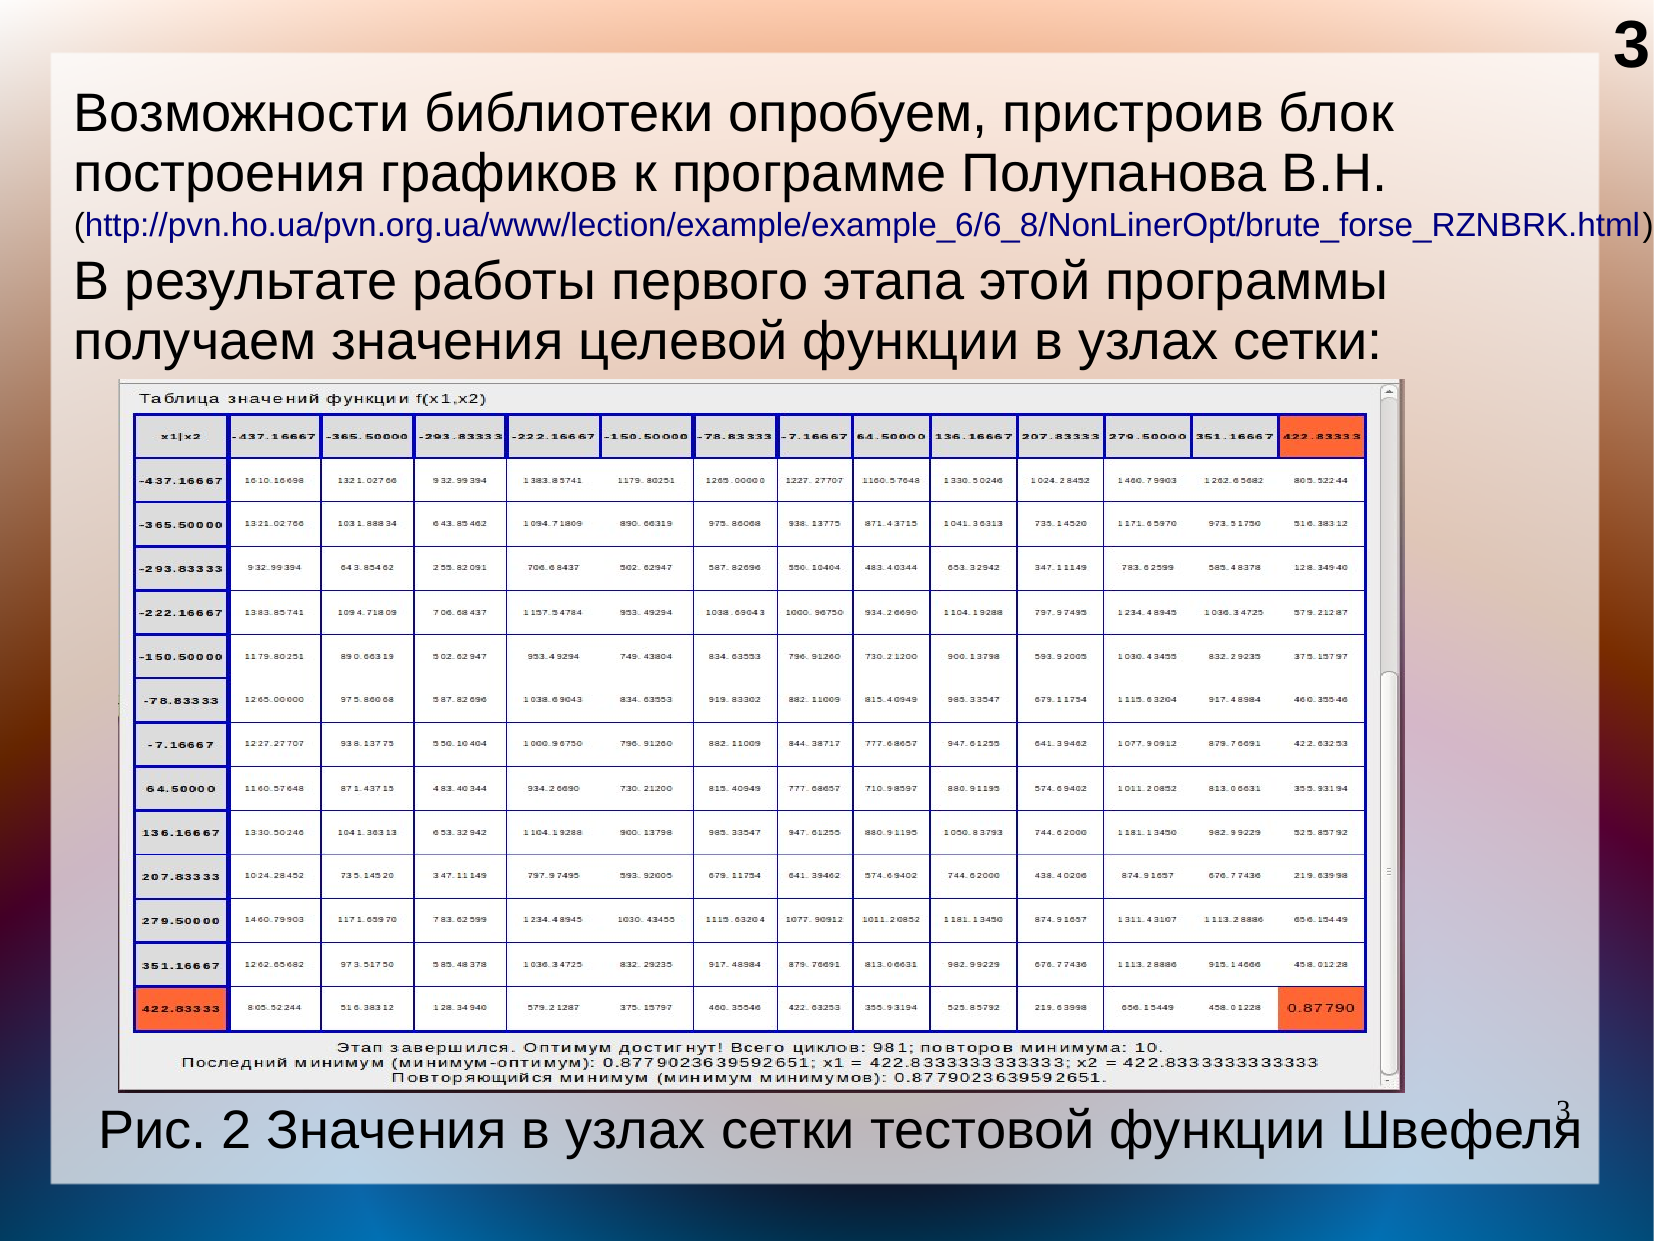

Возможности библиотеки опробуем, пристроив блок построения графиков к программе Полупанова В.Н.
(http://pvn.ho.ua/pvn.org.ua/www/lection/example/example_6/6_8/NonLinerOpt/brute_forse_RZNBRK.html)
В результате работы первого этапа этой программы
получаем значения целевой функции в узлах сетки:
Рис. 2 Значения в узлах сетки тестовой функции Швефеля
3